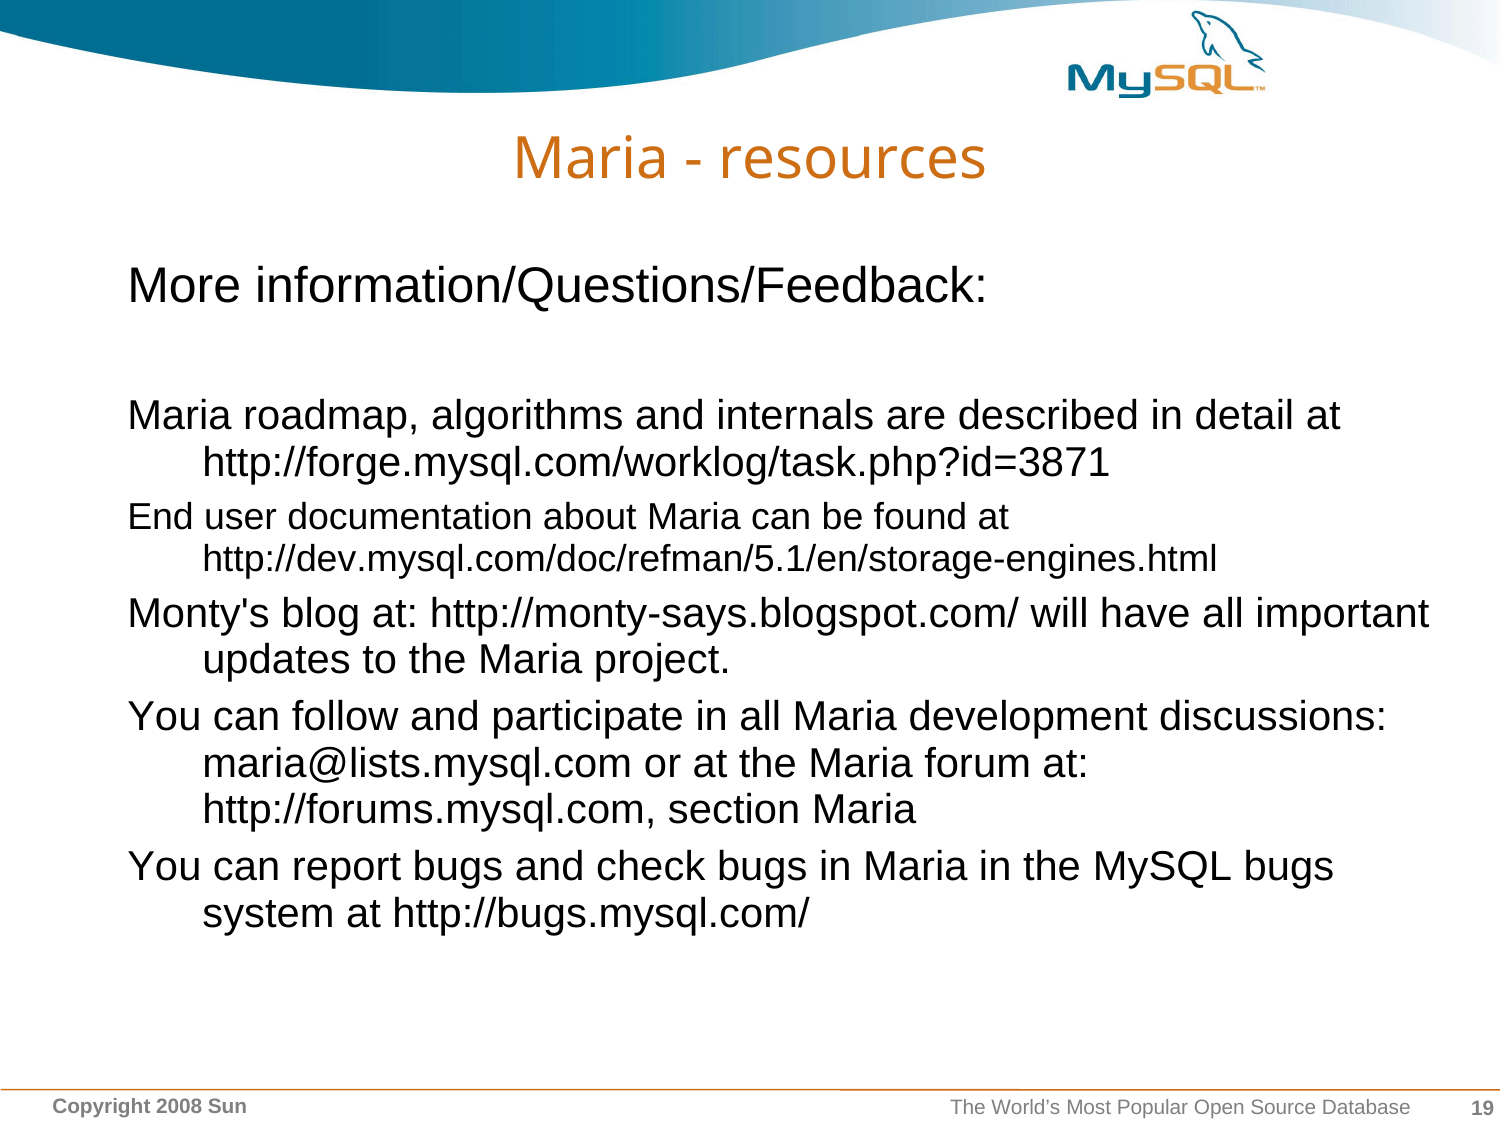

# Maria - resources
More information/Questions/Feedback:
Maria roadmap, algorithms and internals are described in detail at http://forge.mysql.com/worklog/task.php?id=3871
End user documentation about Maria can be found at http://dev.mysql.com/doc/refman/5.1/en/storage-engines.html
Monty's blog at: http://monty-says.blogspot.com/ will have all important updates to the Maria project.
You can follow and participate in all Maria development discussions: maria@lists.mysql.com or at the Maria forum at: http://forums.mysql.com, section Maria
You can report bugs and check bugs in Maria in the MySQL bugs system at http://bugs.mysql.com/